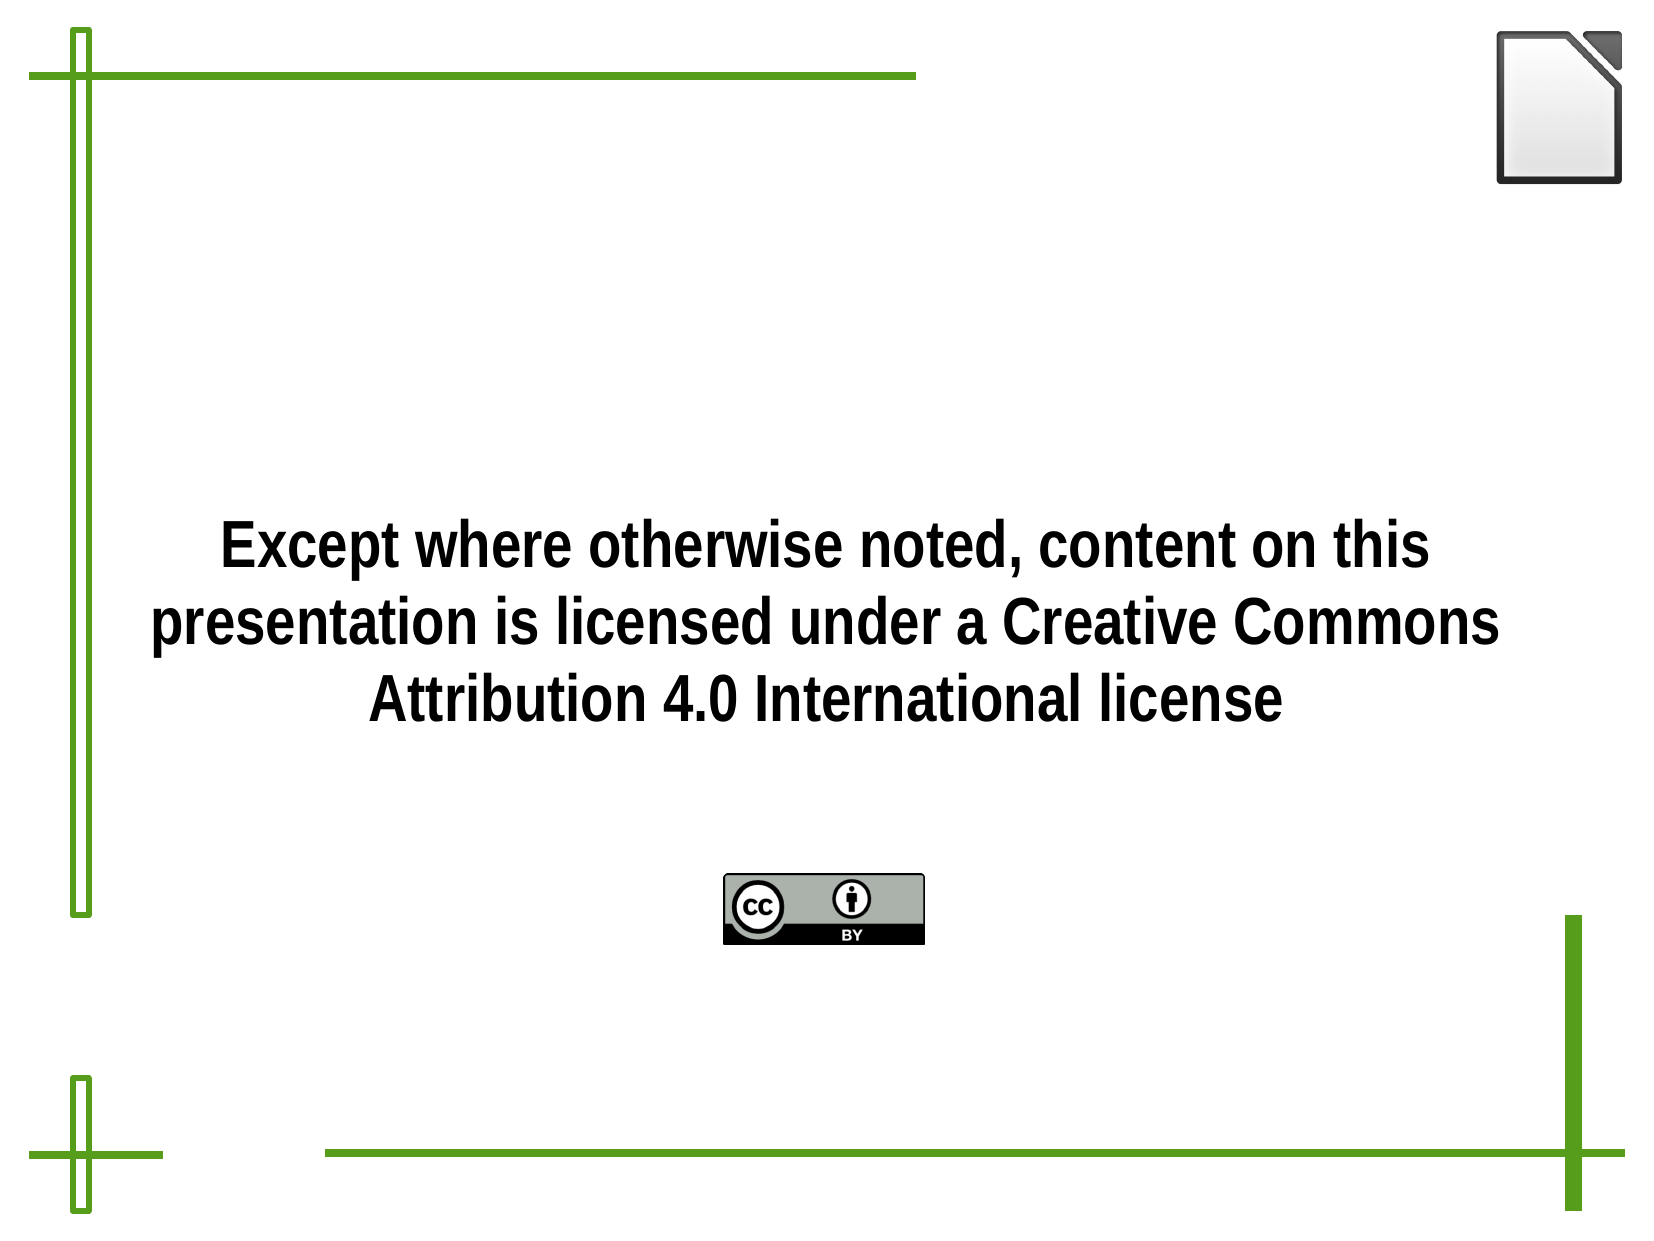

# Except where otherwise noted, content on this presentation is licensed under a Creative Commons Attribution 4.0 International license